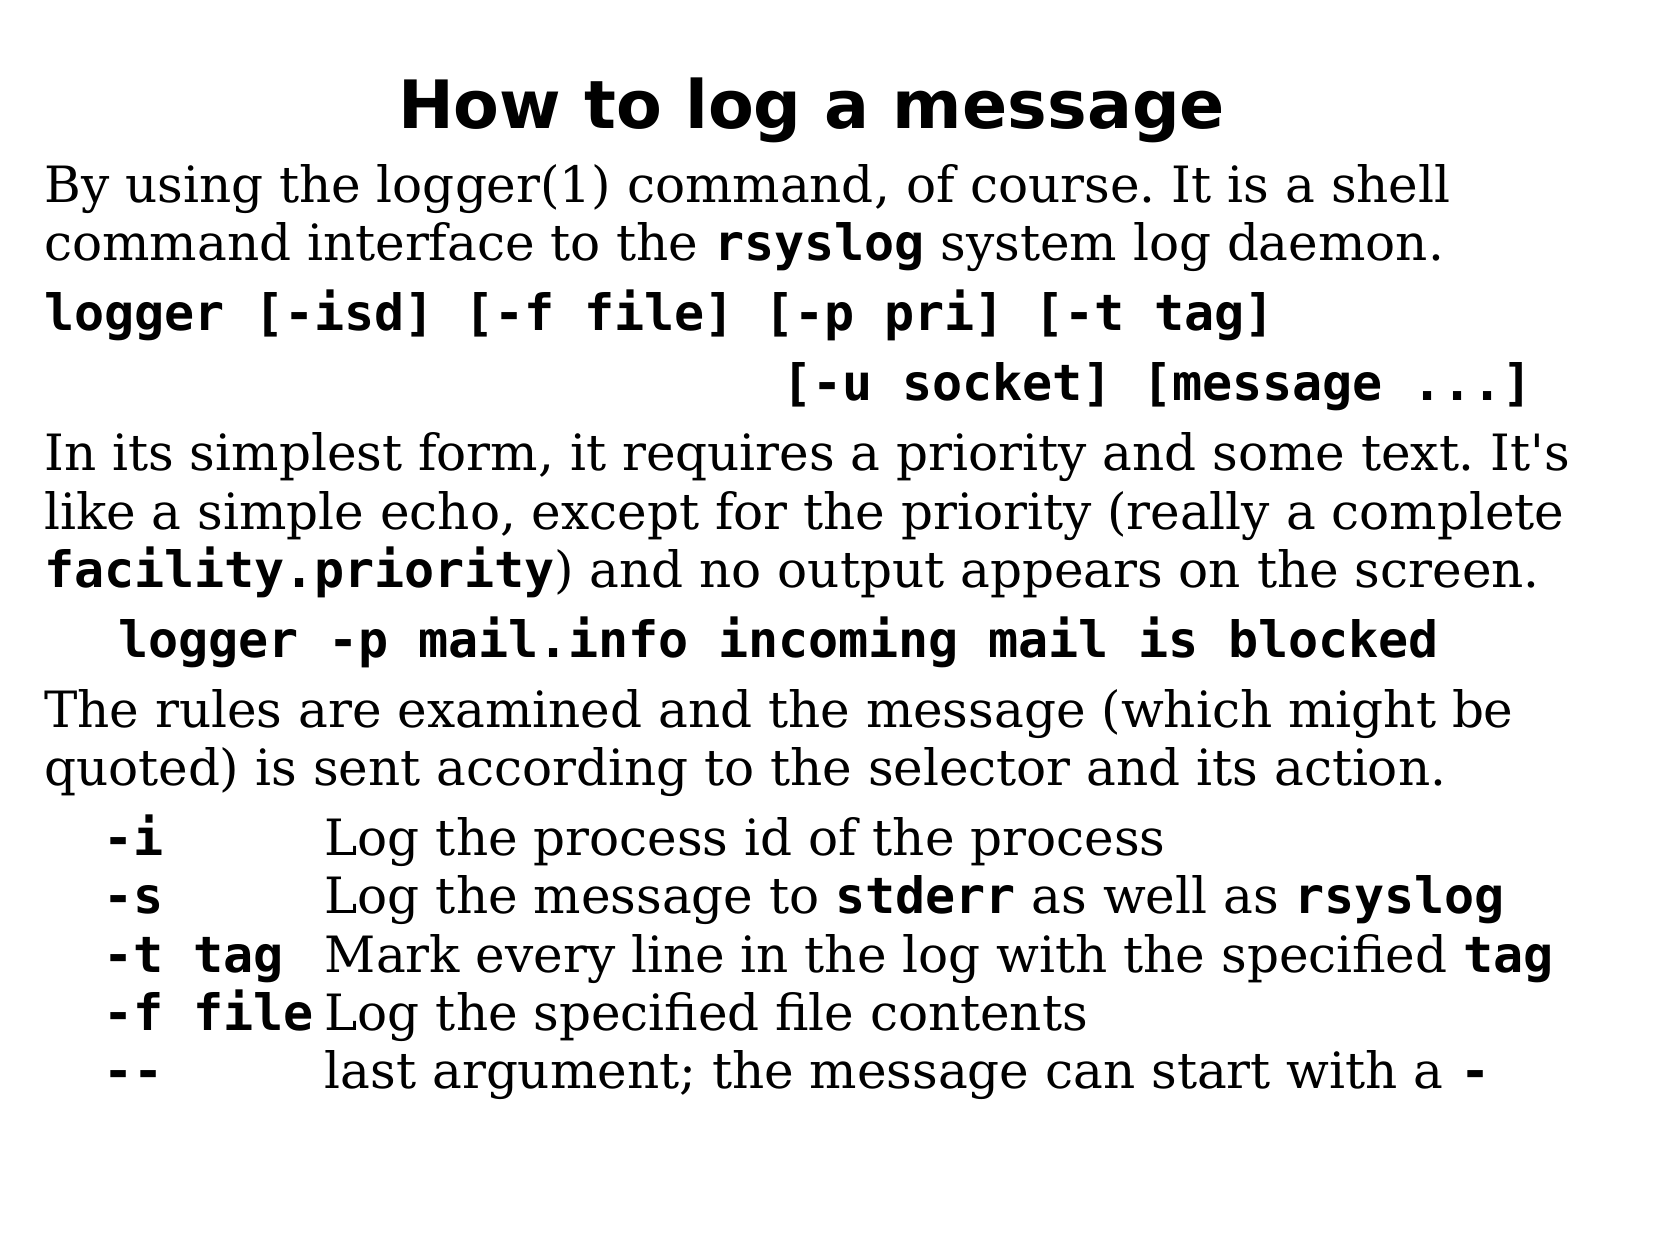

How to log a message
By using the logger(1) command, of course. It is a shell command interface to the rsyslog system log daemon.
logger [-isd] [-f file] [-p pri] [-t tag]
										[-u socket] [message ...]
In its simplest form, it requires a priority and some text. It's like a simple echo, except for the priority (really a complete facility.priority) and no output appears on the screen.
	logger -p mail.info incoming mail is blocked
The rules are examined and the message (which might be quoted) is sent according to the selector and its action.
-i			Log the process id of the process
-s			Log the message to stderr as well as rsyslog
-t tag	Mark every line in the log with the specified tag
-f file	Log the specified file contents
--			last argument; the message can start with a -